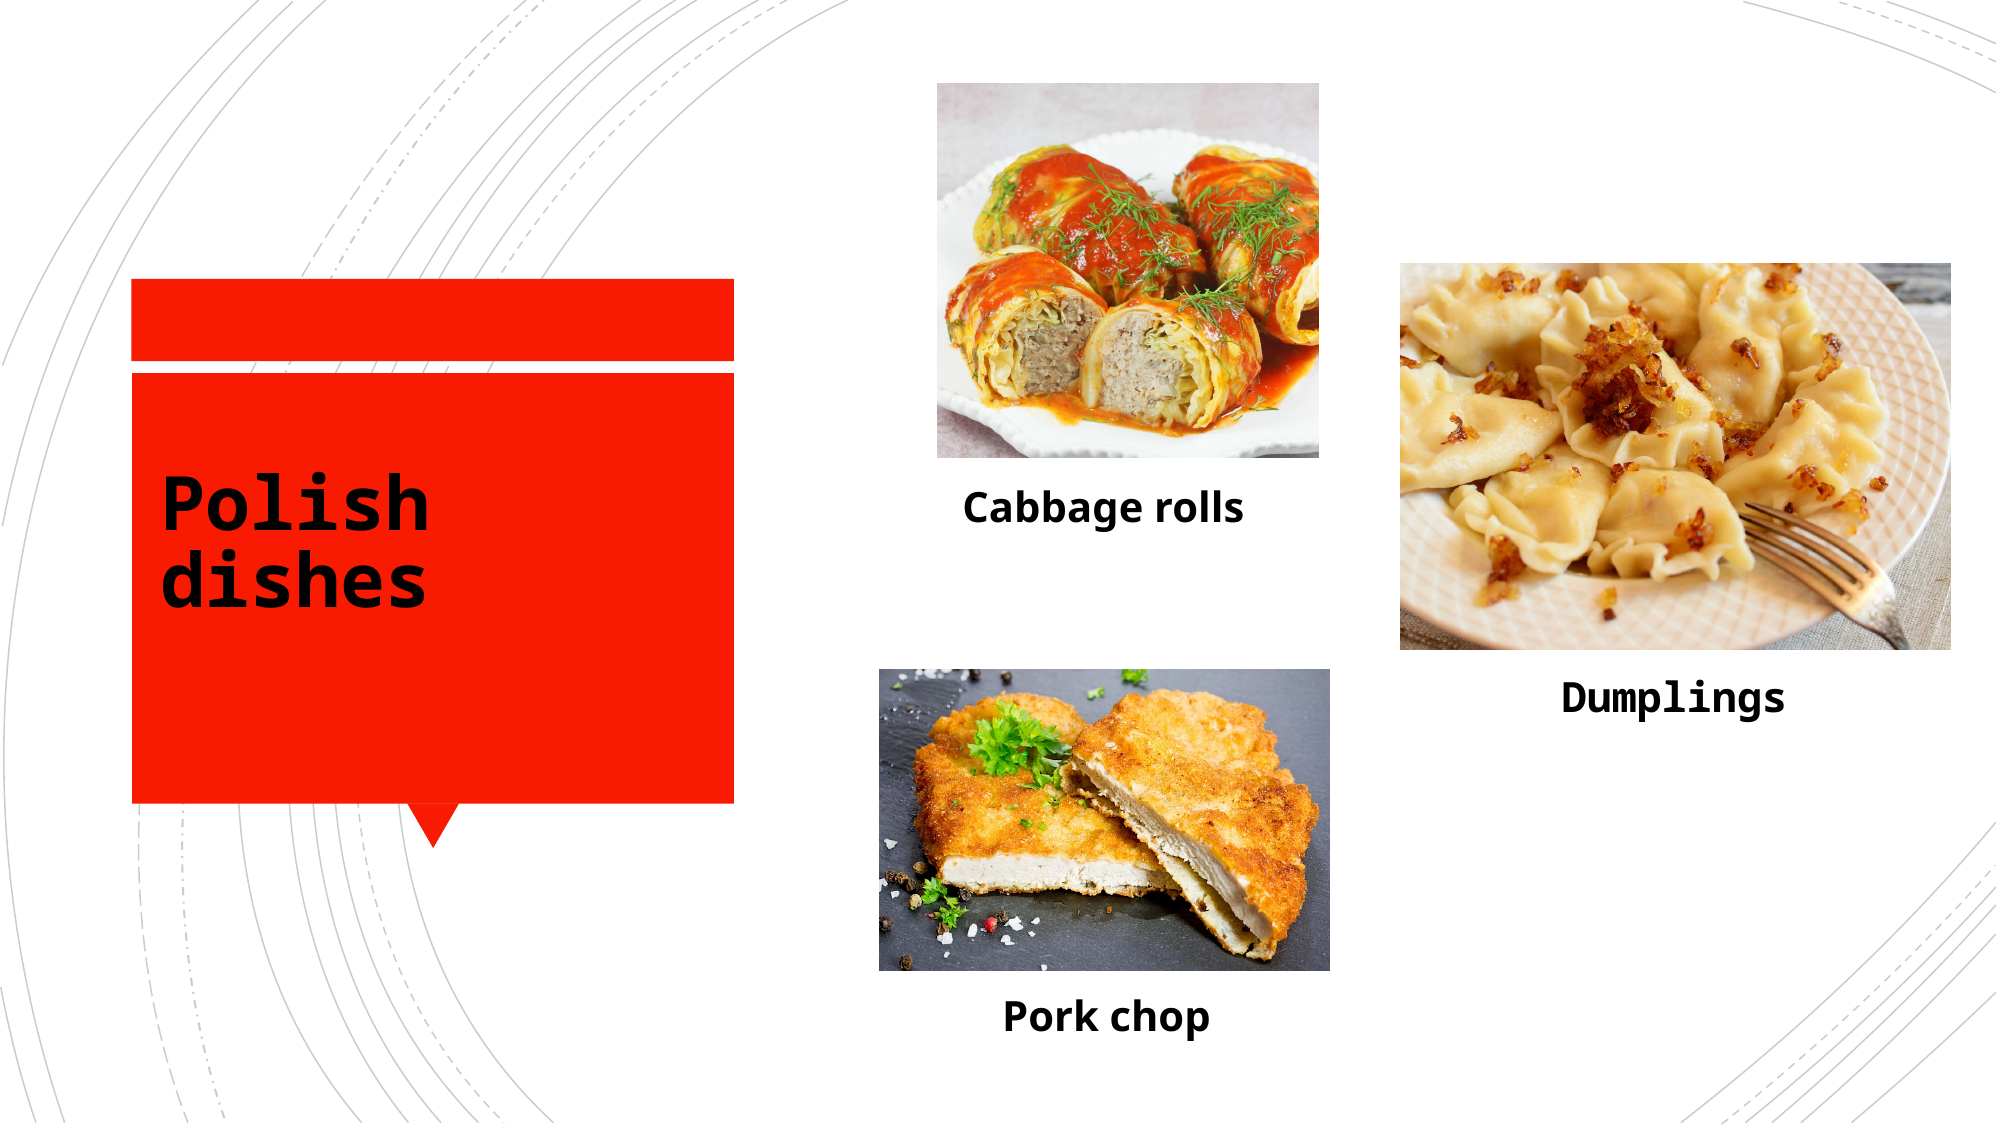

# Polish dishes
Cabbage rolls
Dumplings
Pork chop